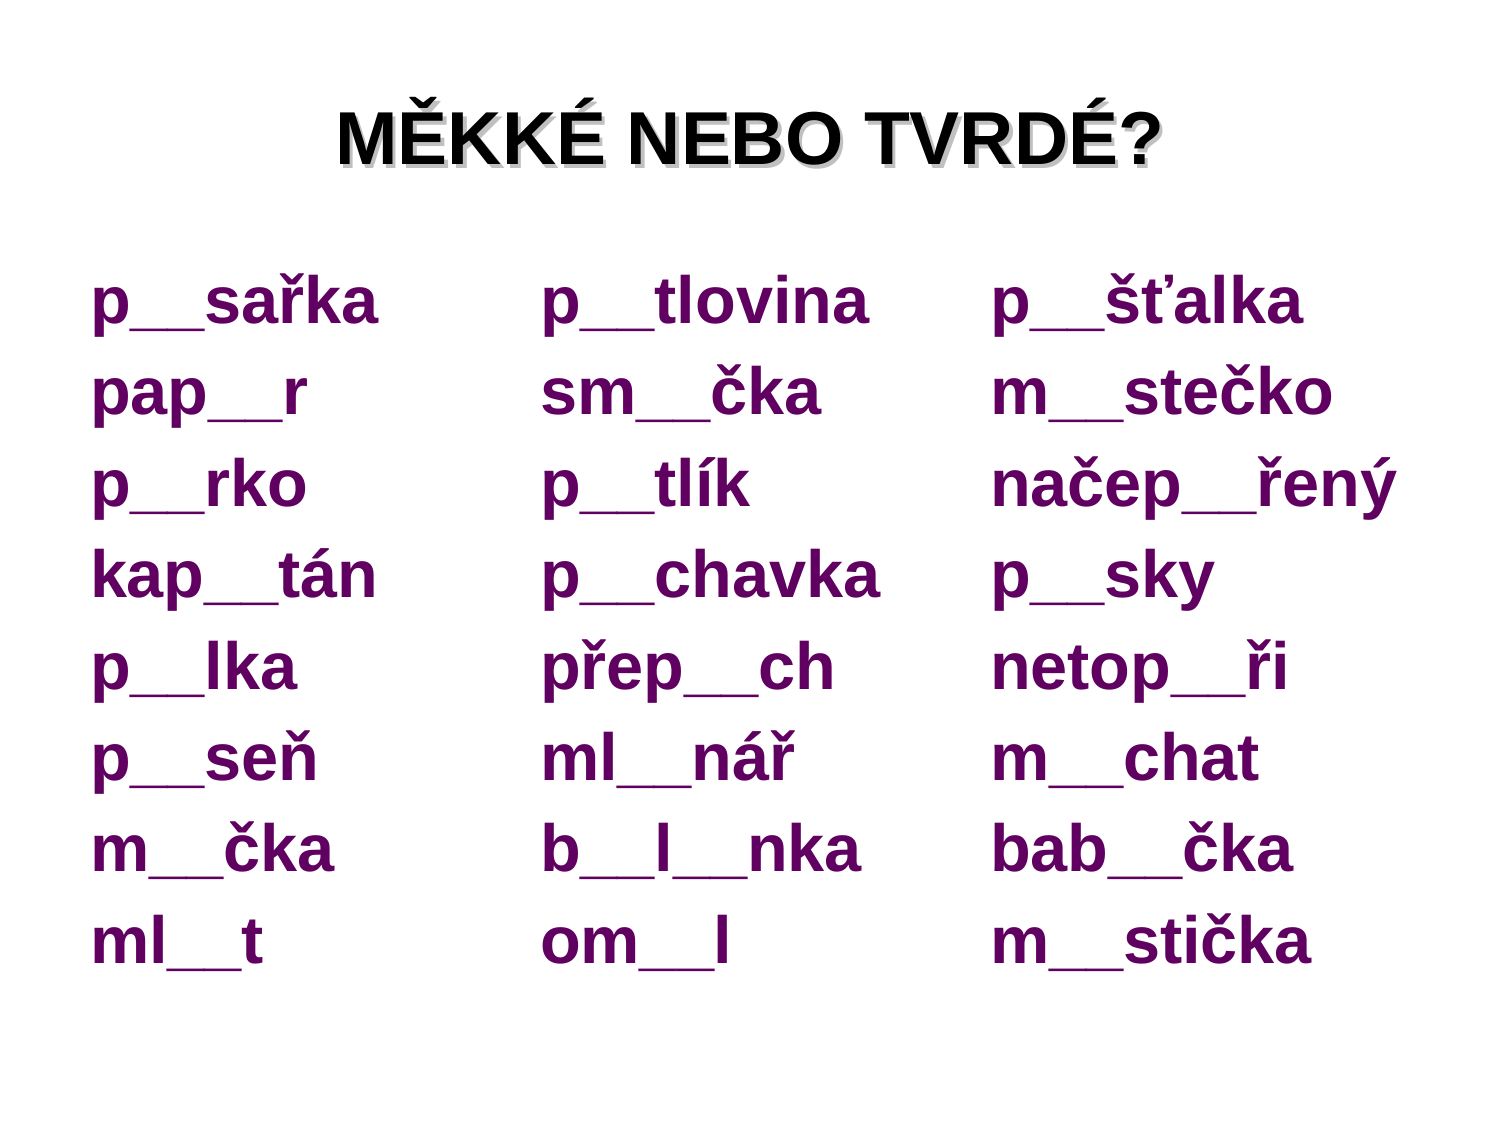

# MĚKKÉ NEBO TVRDÉ?
p__sařka		p__tlovina	p__šťalka
pap__r		sm__čka		m__stečko
p__rko		p__tlík		načep__řený
kap__tán		p__chavka	p__sky
p__lka		přep__ch		netop__ři
p__seň		ml__nář		m__chat
m__čka		b__l__nka	bab__čka
ml__t		om__l		m__stička